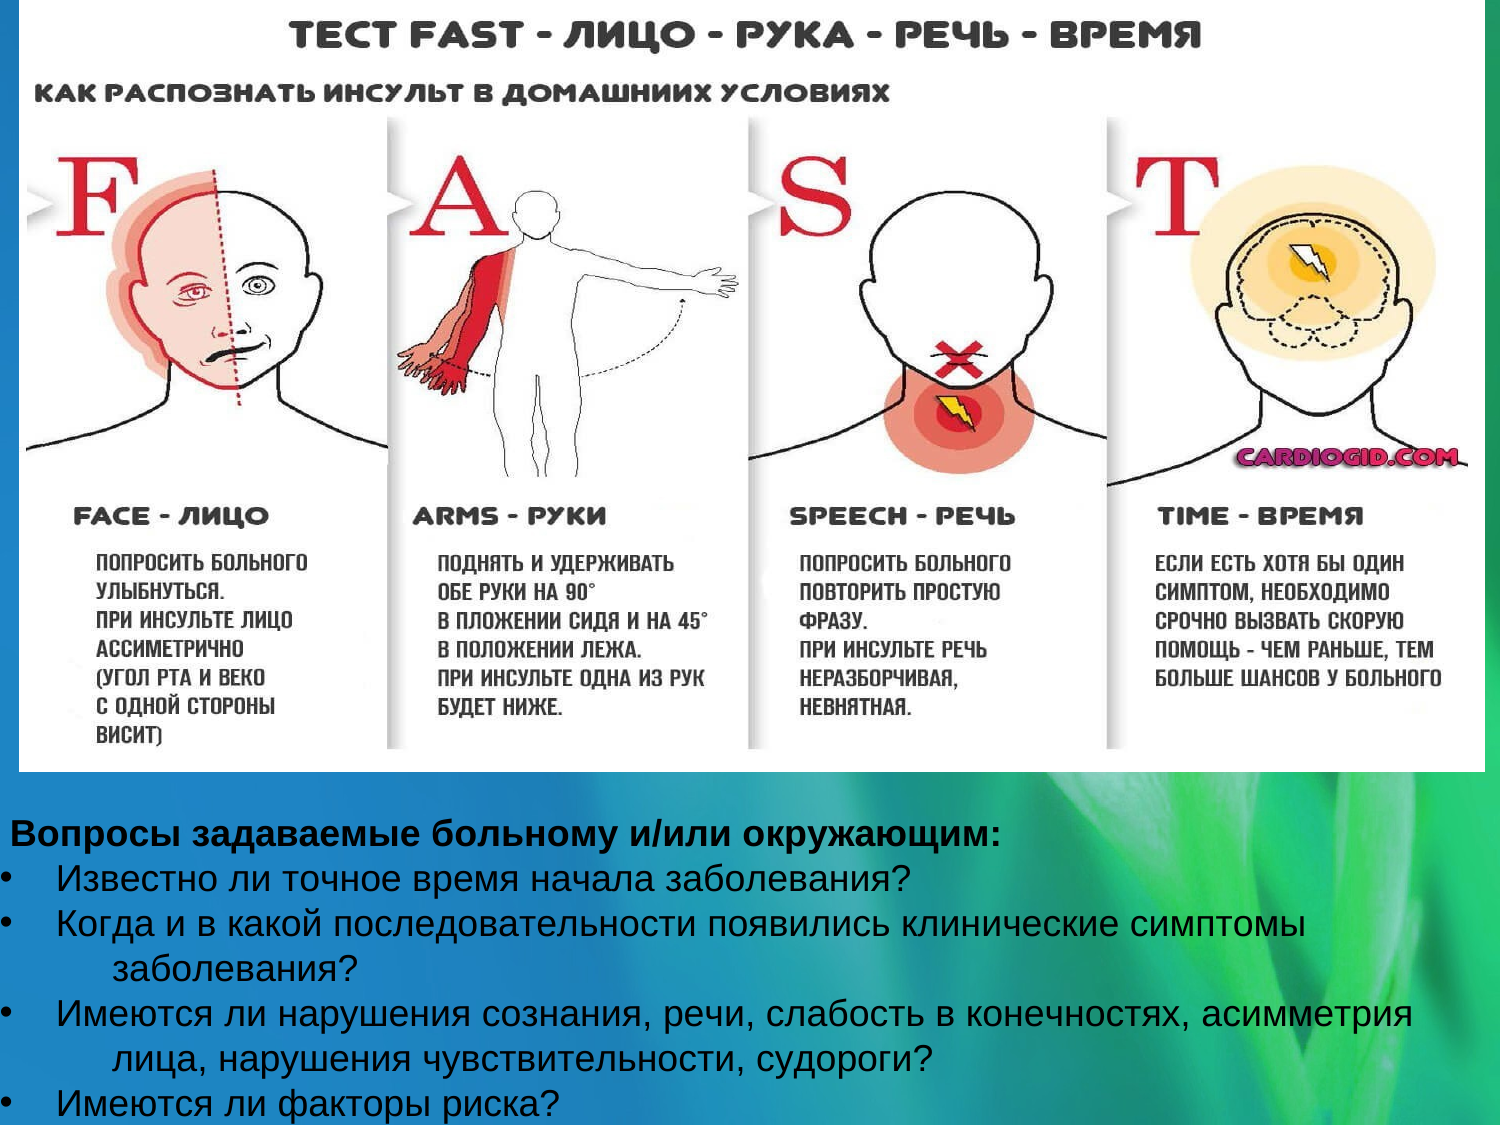

Вопросы задаваемые больному и/или окружающим:
Известно ли точное время начала заболевания?
Когда и в какой последовательности появились клинические симптомы заболевания?
Имеются ли нарушения сознания, речи, слабость в конечностях, асимметрия лица, нарушения чувствительности, судороги?
Имеются ли факторы риска?